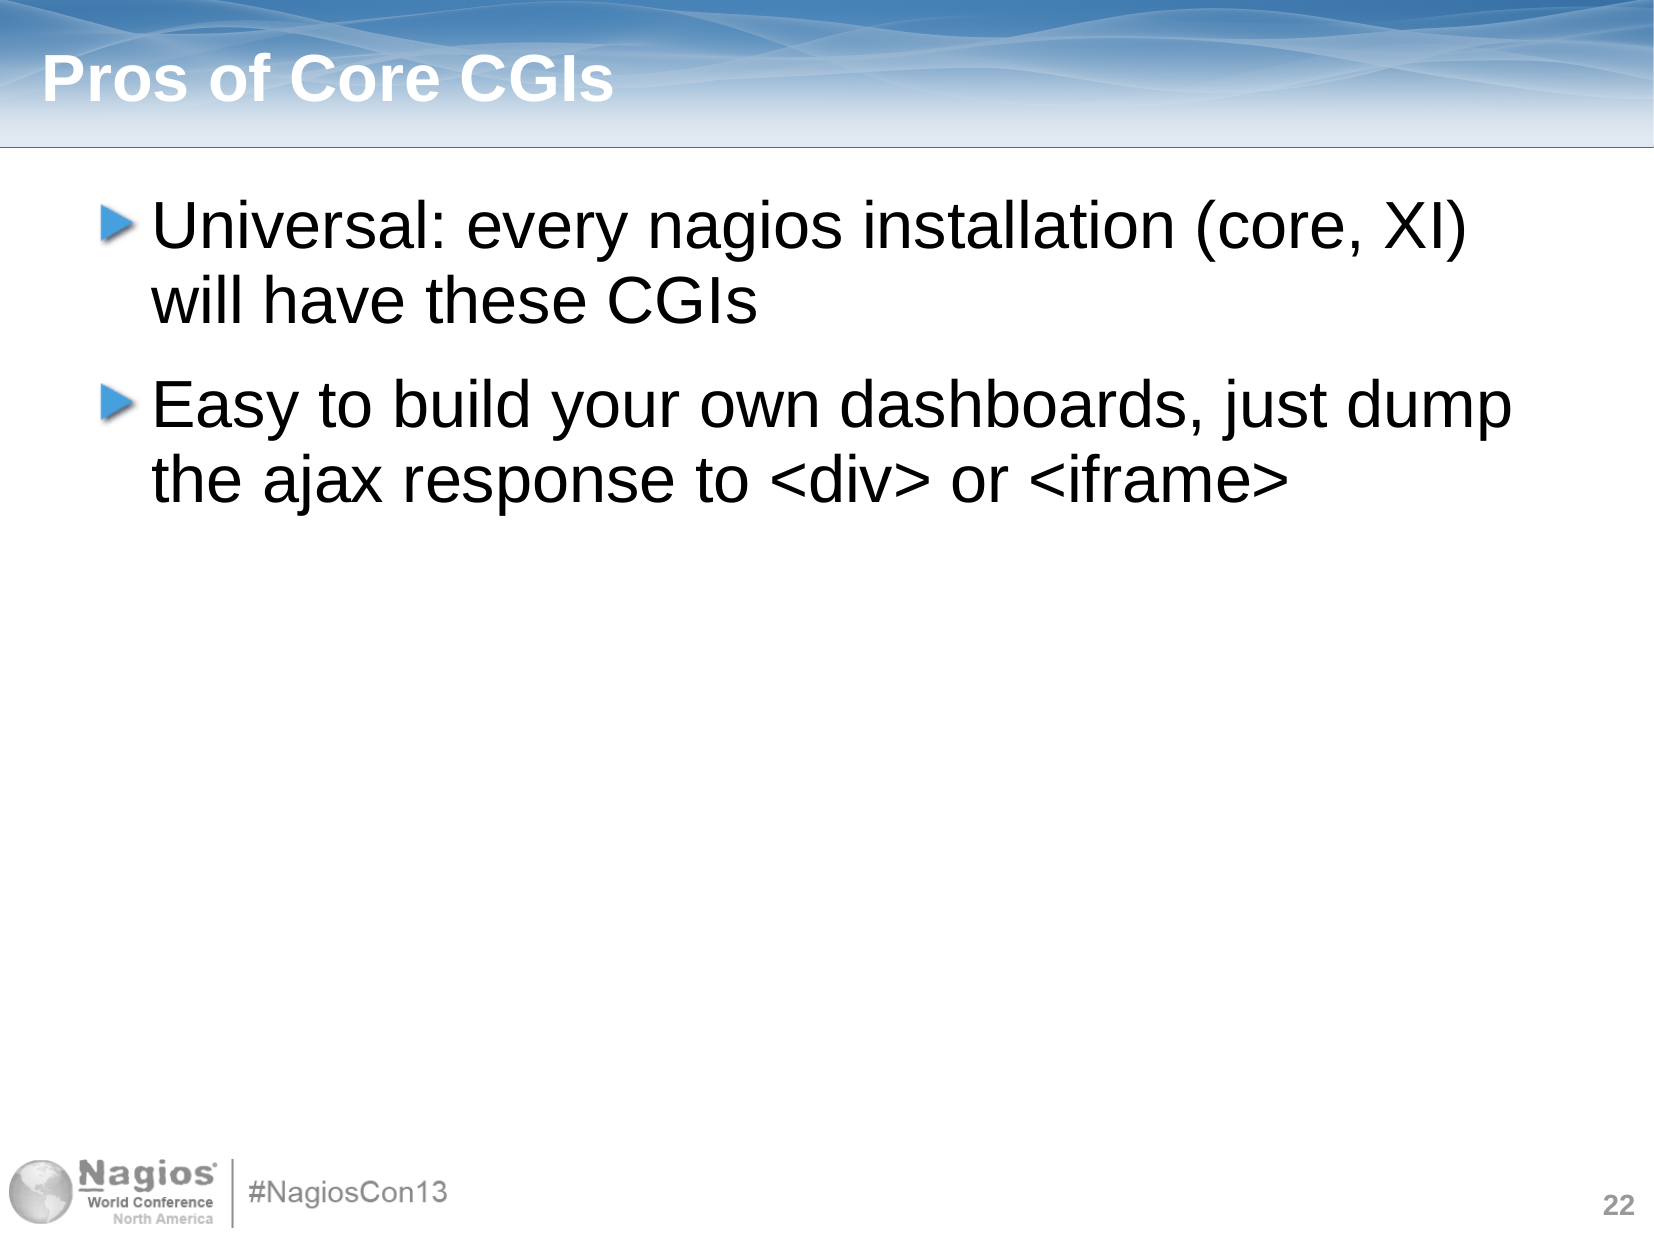

# Pros of Core CGIs
Universal: every nagios installation (core, XI) will have these CGIs
Easy to build your own dashboards, just dump the ajax response to <div> or <iframe>
22